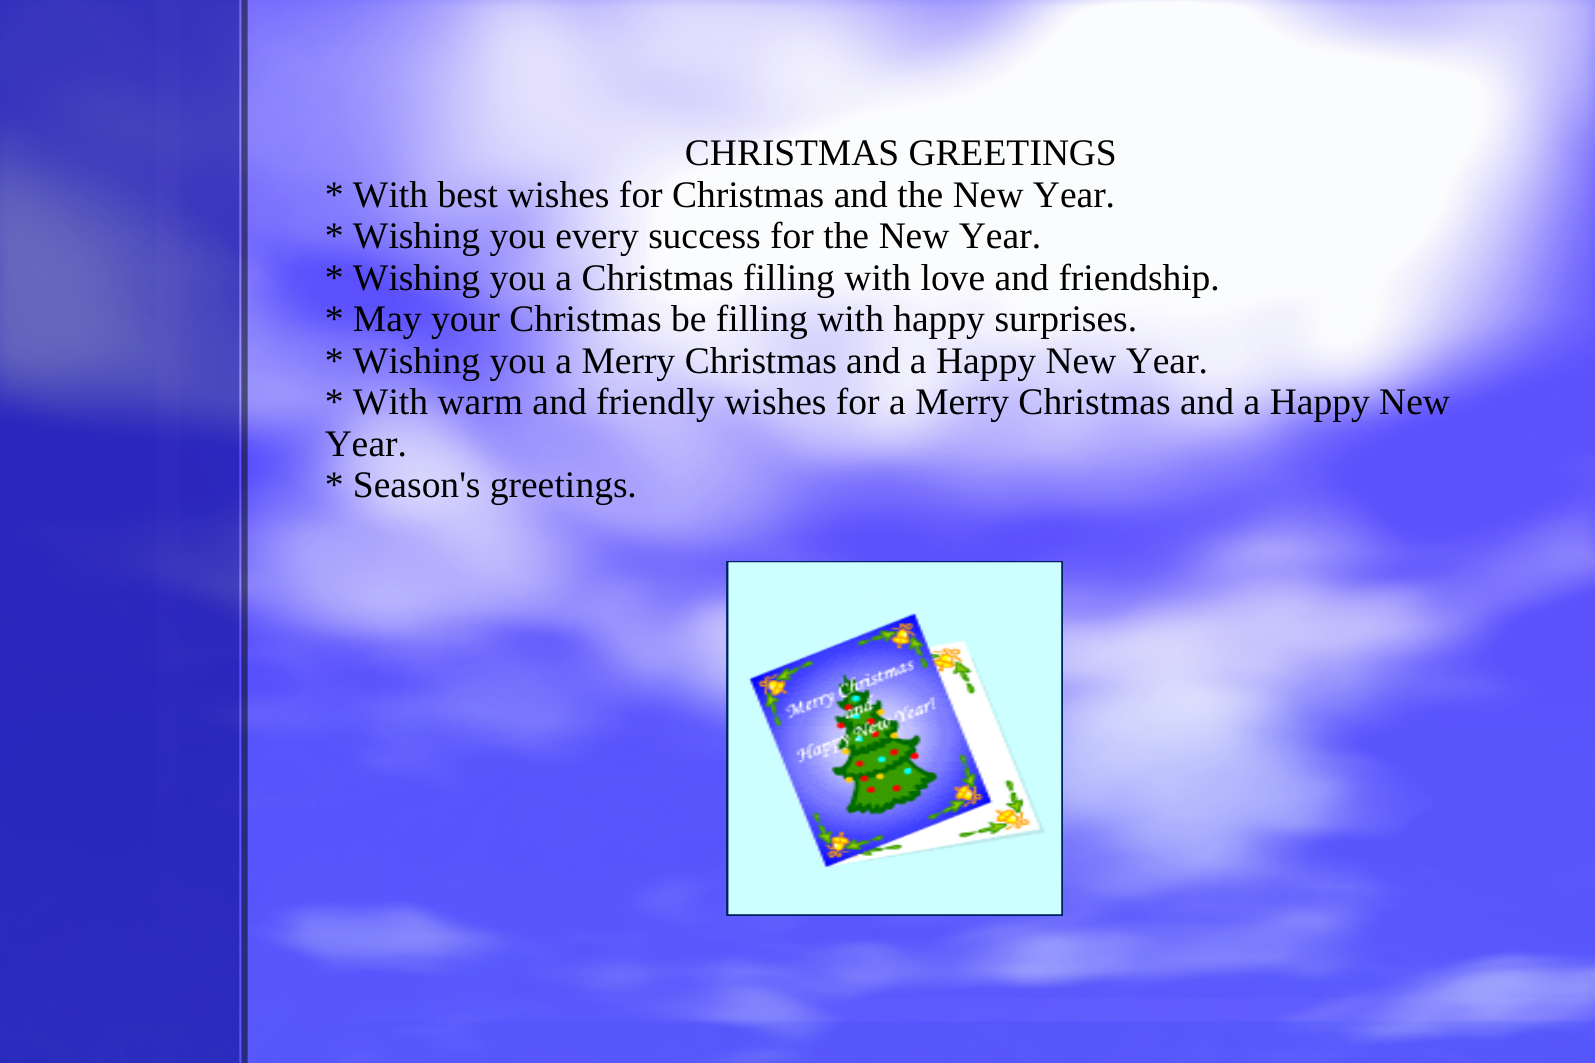

# CHRISTMAS GREETINGS
* With best wishes for Christmas and the New Year.
* Wishing you every success for the New Year.
* Wishing you a Christmas filling with love and friendship.
* May your Christmas be filling with happy surprises.
* Wishing you a Merry Christmas and a Happy New Year.
* With warm and friendly wishes for a Merry Christmas and a Happy New Year.
* Season's greetings.